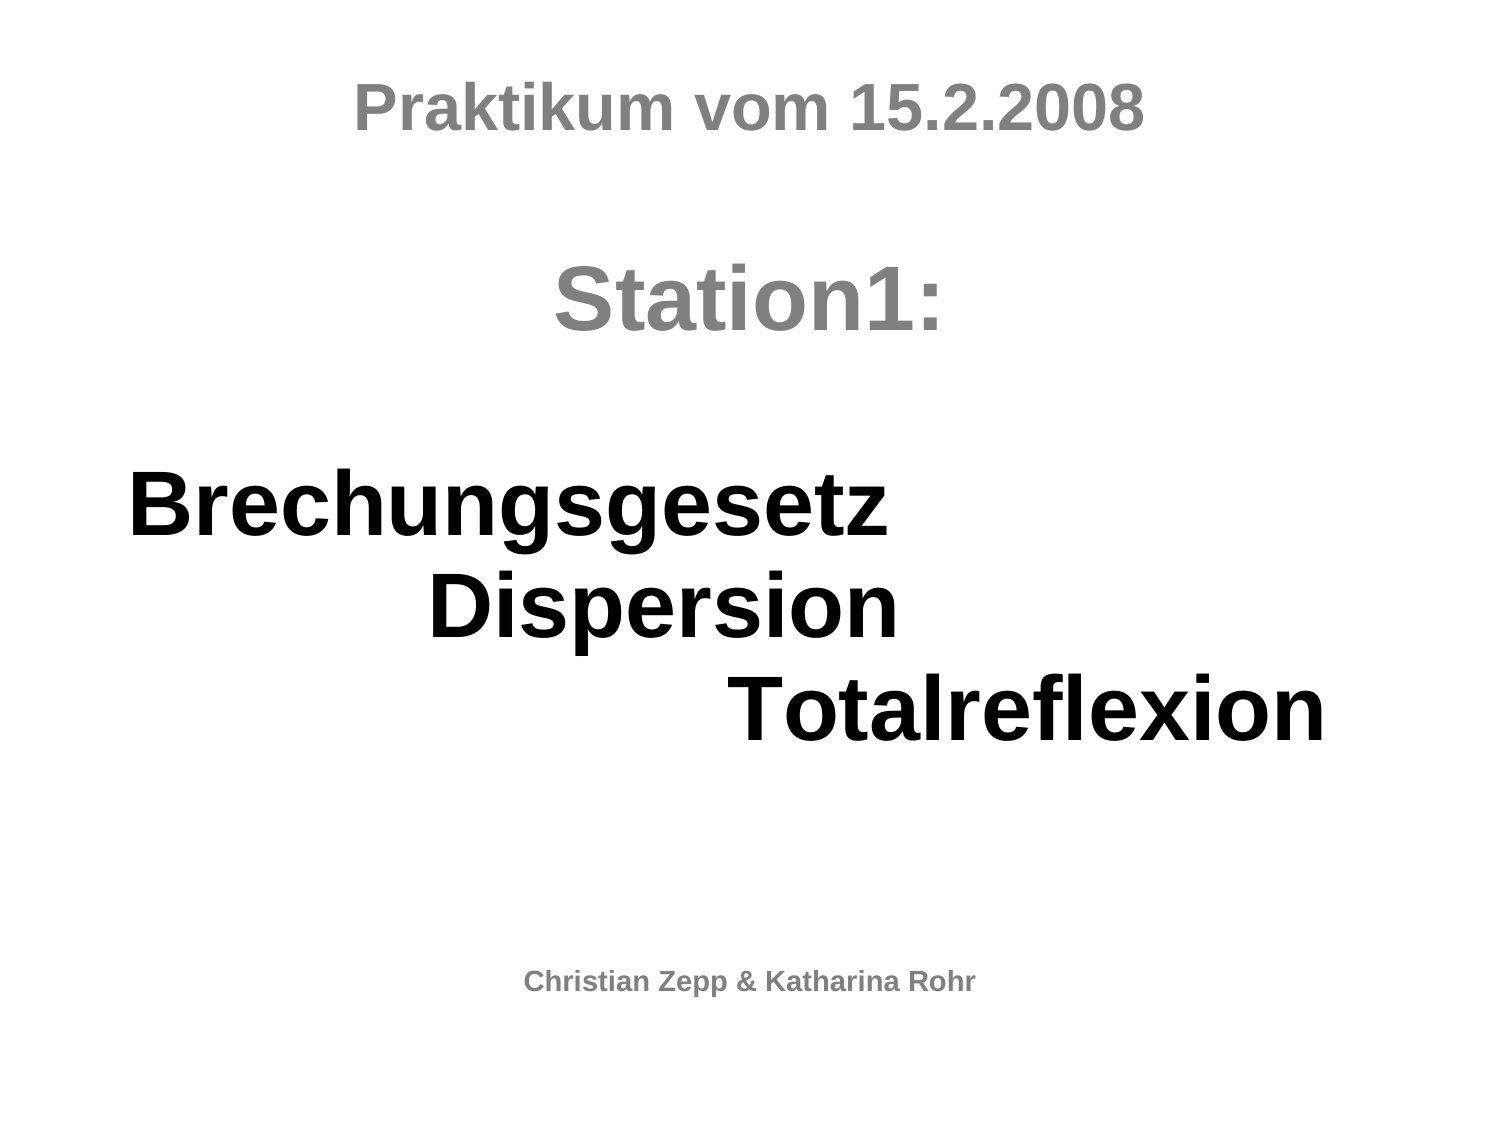

Praktikum vom 15.2.2008
Station1:
Brechungsgesetz
		Dispersion
				Totalreflexion
Christian Zepp & Katharina Rohr